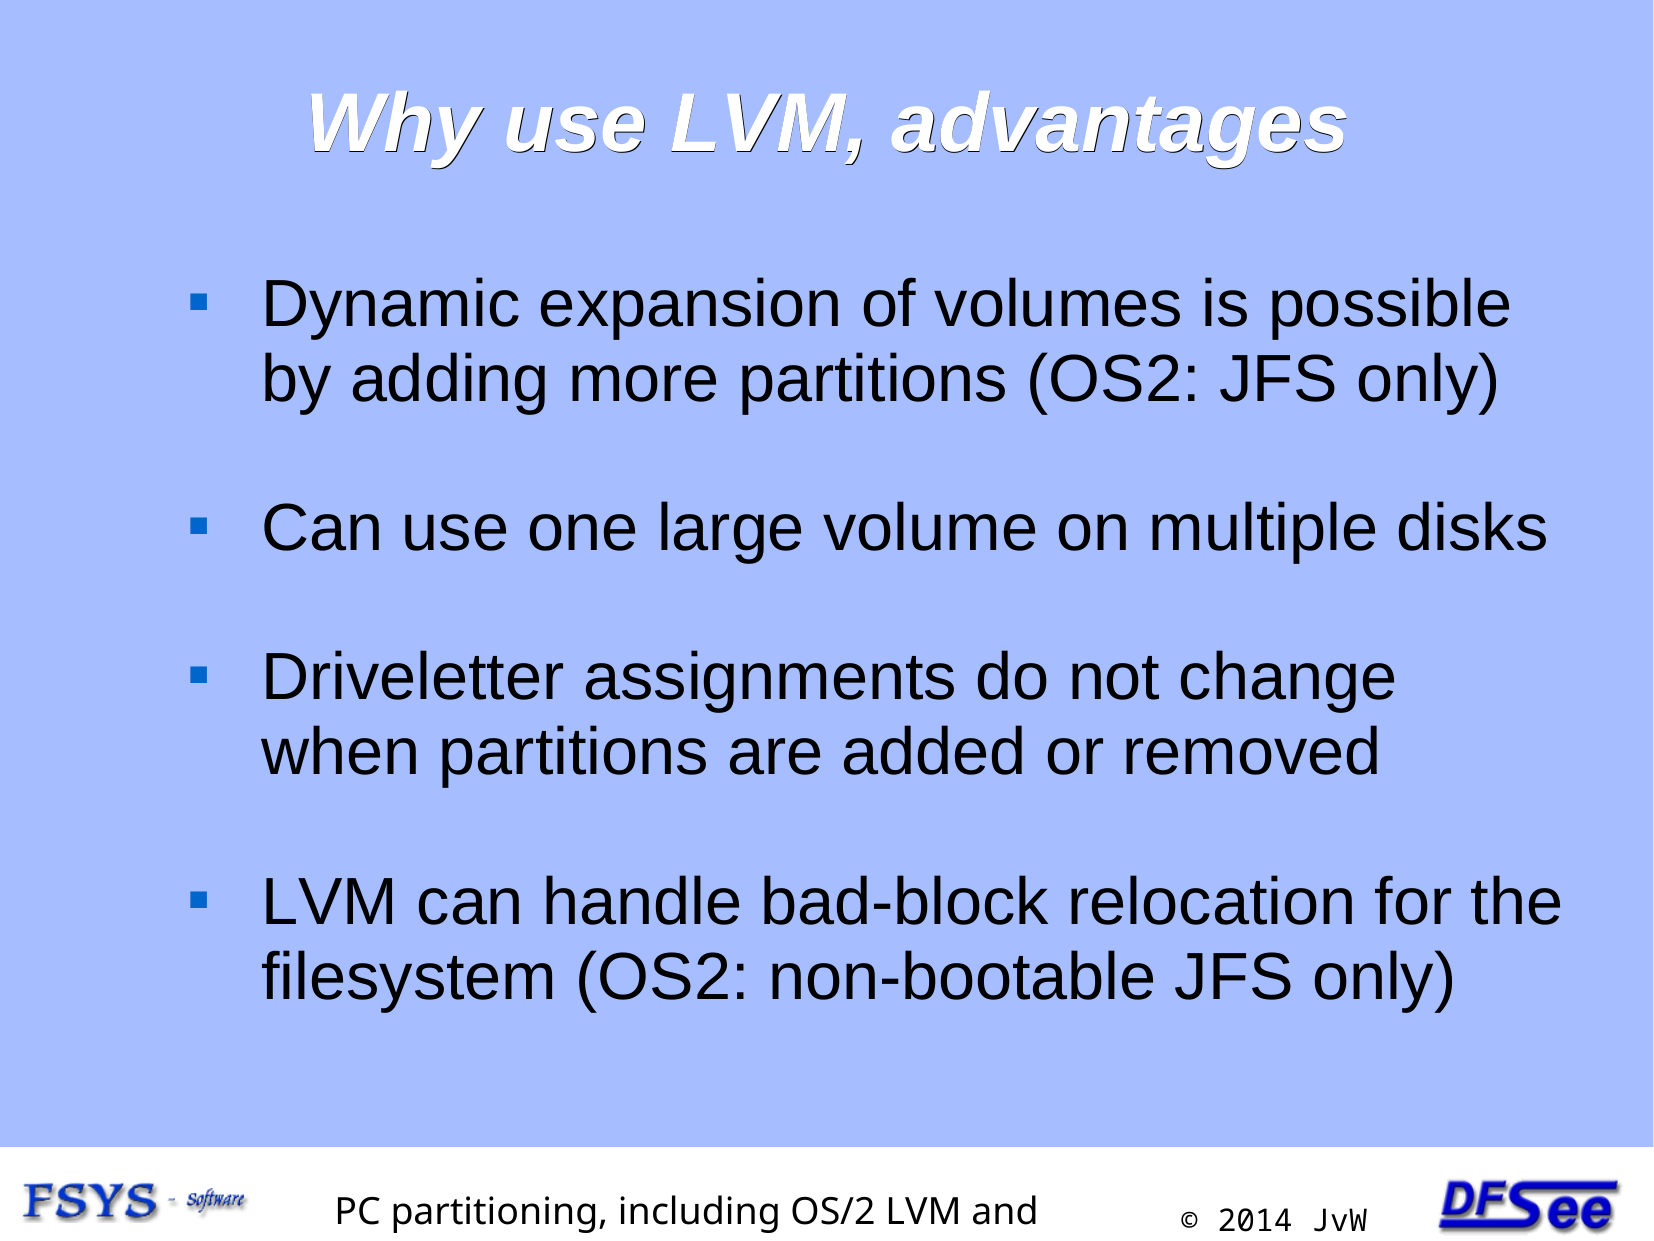

# Why use LVM, advantages
Dynamic expansion of volumes is possible by adding more partitions (OS2: JFS only)
Can use one large volume on multiple disks
Driveletter assignments do not change when partitions are added or removed
LVM can handle bad-block relocation for the filesystem (OS2: non-bootable JFS only)